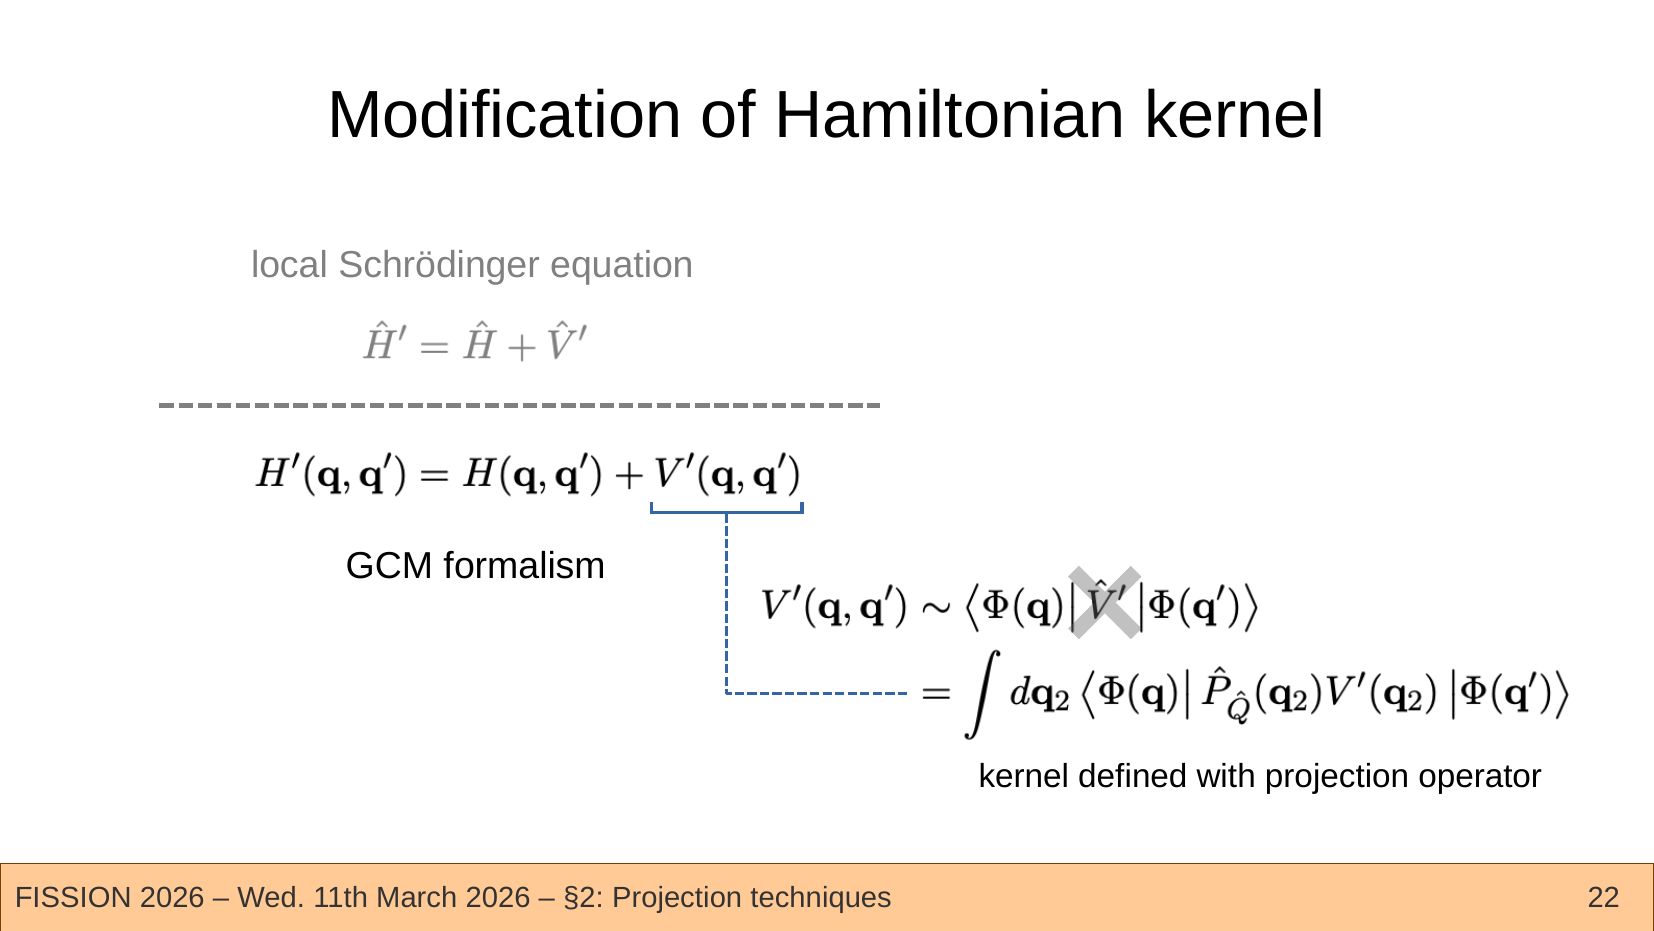

# Modification of Hamiltonian kernel
local Schrödinger equation
GCM formalism
kernel defined with projection operator
FISSION 2026 – Wed. 11th March 2026 – §2: Projection techniques